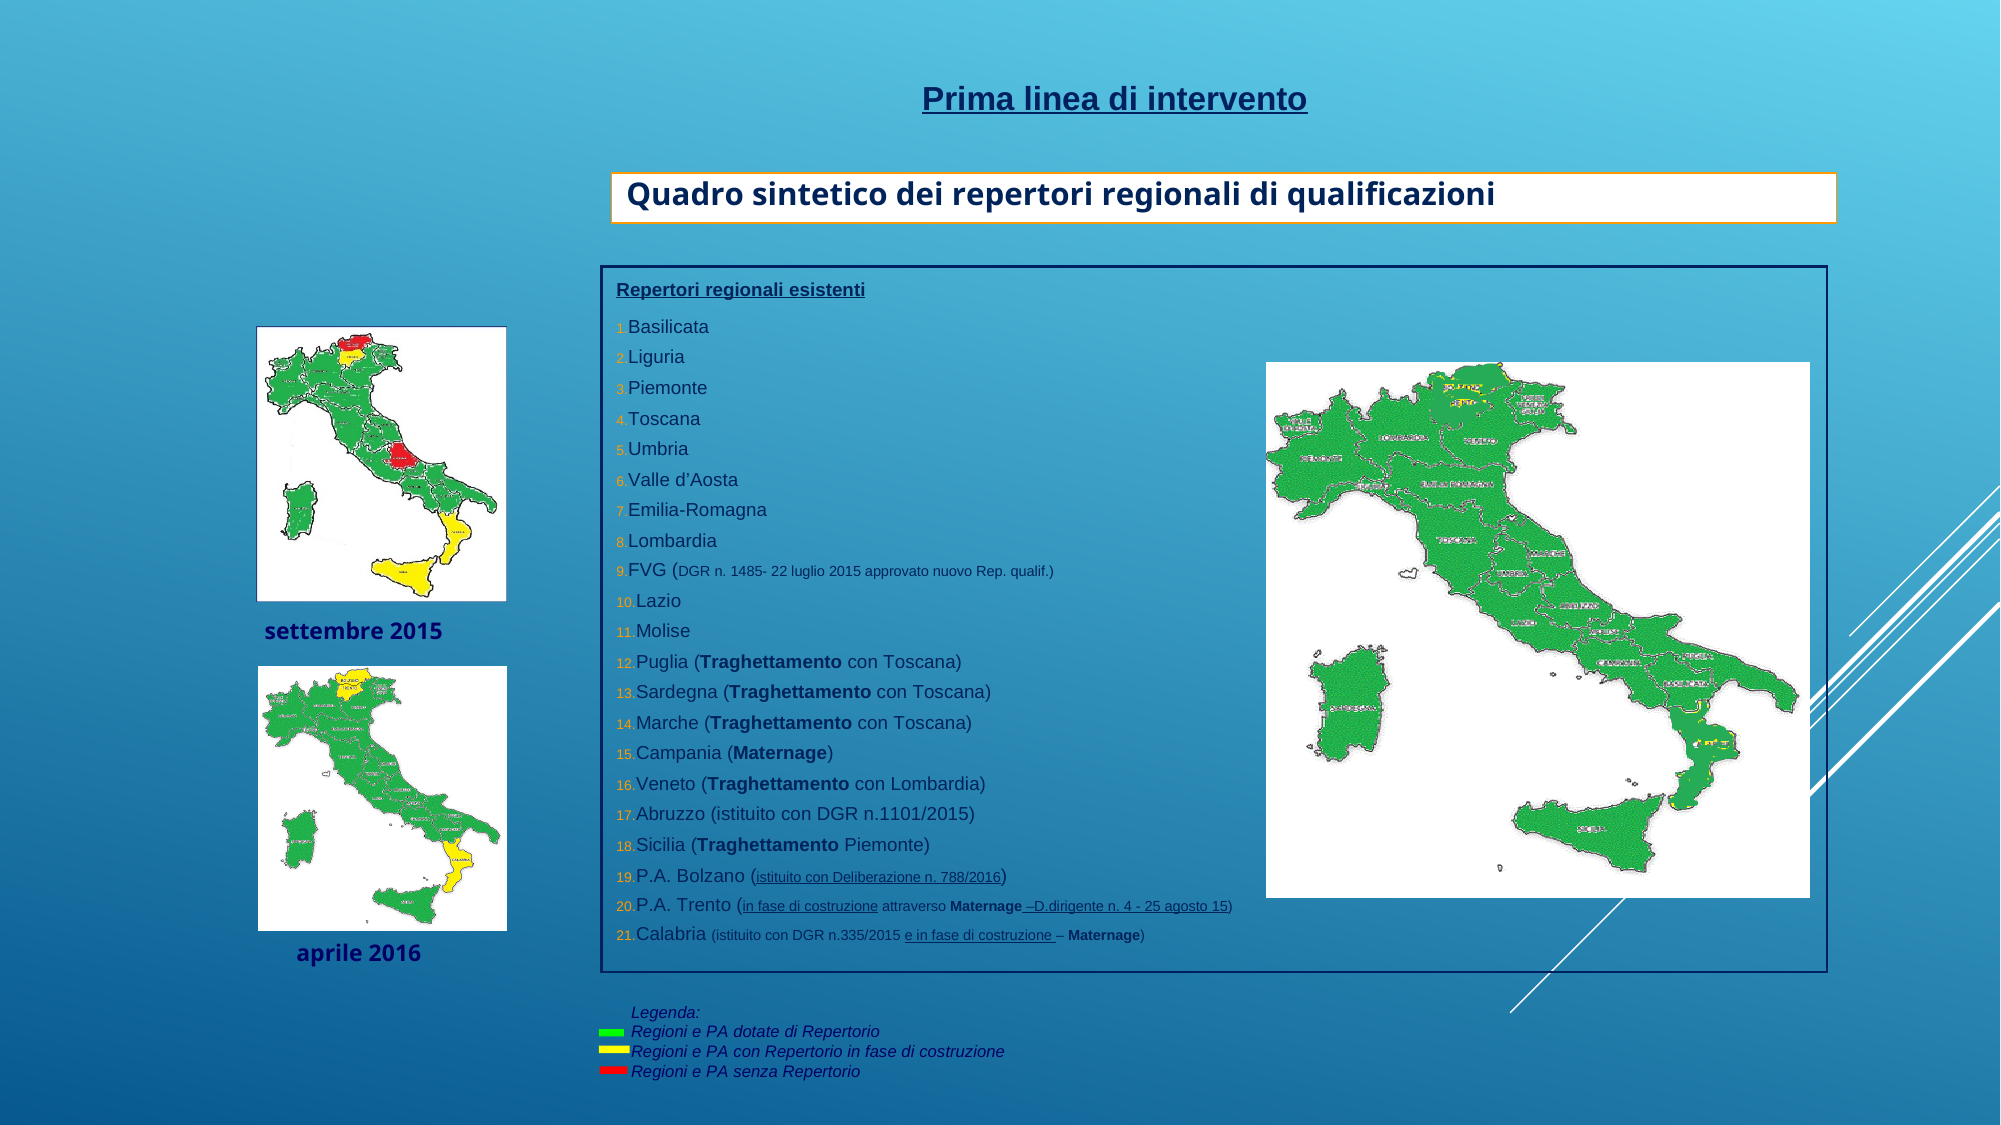

Prima linea di intervento
Quadro sintetico dei repertori regionali di qualificazioni
Repertori regionali esistenti
Basilicata
Liguria
Piemonte
Toscana
Umbria
Valle d’Aosta
Emilia-Romagna
Lombardia
FVG (DGR n. 1485- 22 luglio 2015 approvato nuovo Rep. qualif.)
Lazio
Molise
Puglia (Traghettamento con Toscana)
Sardegna (Traghettamento con Toscana)
Marche (Traghettamento con Toscana)
Campania (Maternage)
Veneto (Traghettamento con Lombardia)
Abruzzo (istituito con DGR n.1101/2015)
Sicilia (Traghettamento Piemonte)
P.A. Bolzano (istituito con Deliberazione n. 788/2016)
P.A. Trento (in fase di costruzione attraverso Maternage –D.dirigente n. 4 - 25 agosto 15)
Calabria (istituito con DGR n.335/2015 e in fase di costruzione – Maternage)
settembre 2015
aprile 2016
Legenda:
Regioni e PA dotate di Repertorio
Regioni e PA con Repertorio in fase di costruzione
Regioni e PA senza Repertorio